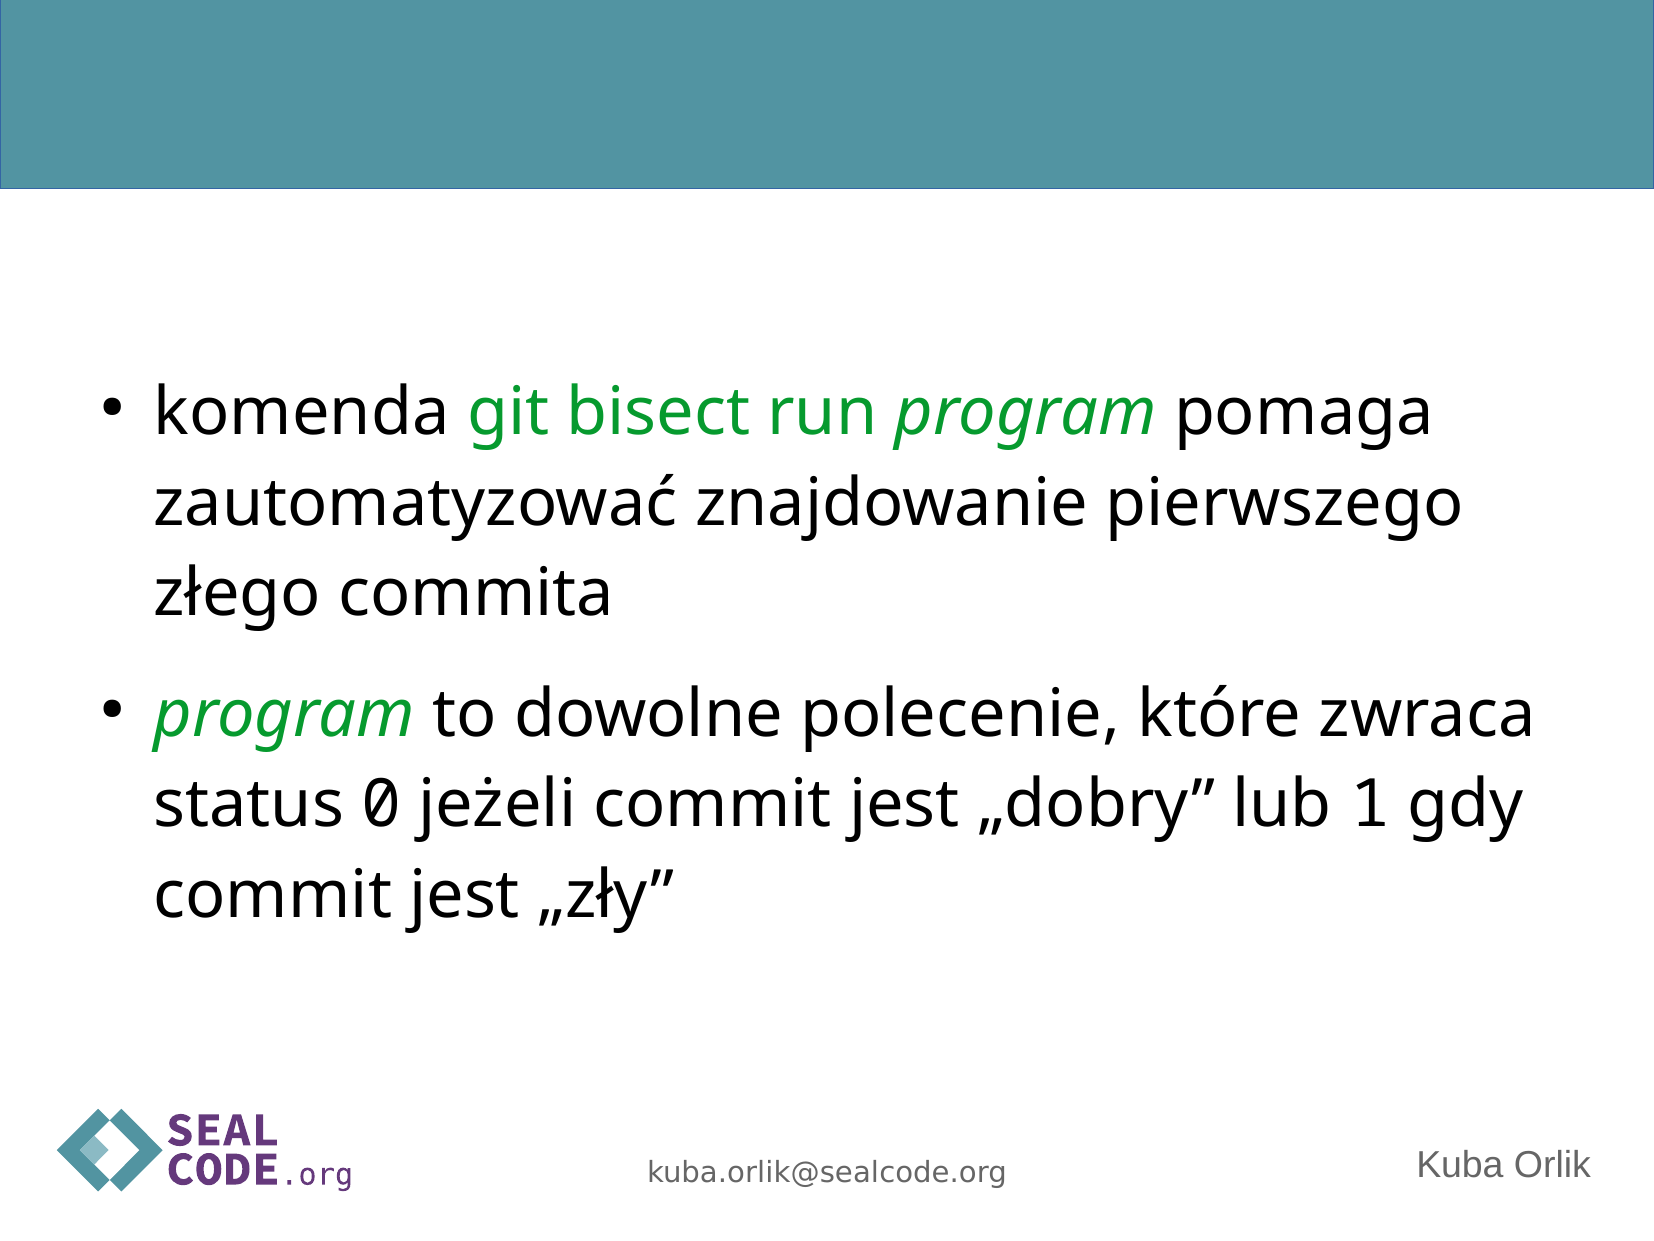

#
komenda git bisect run program pomaga zautomatyzować znajdowanie pierwszego złego commita
program to dowolne polecenie, które zwraca status 0 jeżeli commit jest „dobry” lub 1 gdy commit jest „zły”